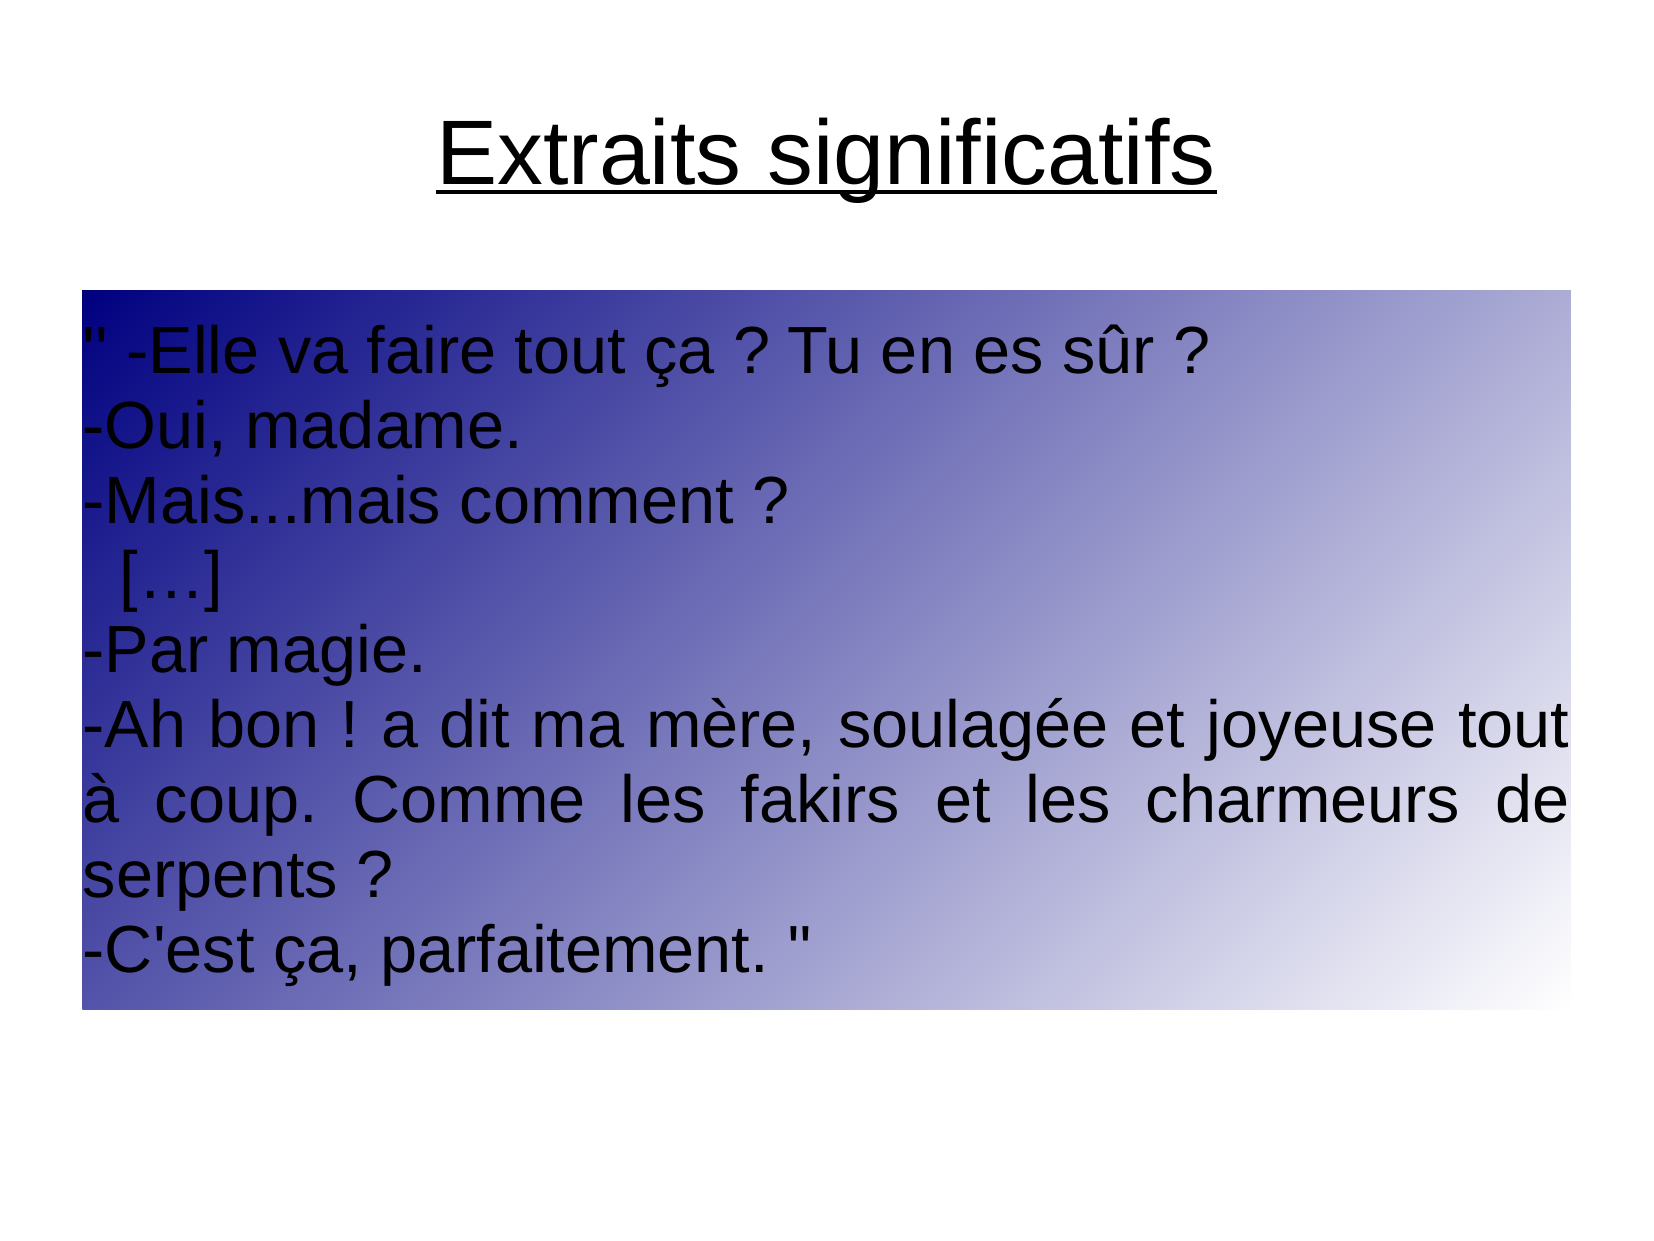

Extraits significatifs
# '' -Elle va faire tout ça ? Tu en es sûr ?
-Oui, madame.
-Mais...mais comment ?
 […]
-Par magie.
-Ah bon ! a dit ma mère, soulagée et joyeuse tout à coup. Comme les fakirs et les charmeurs de serpents ?
-C'est ça, parfaitement. ''